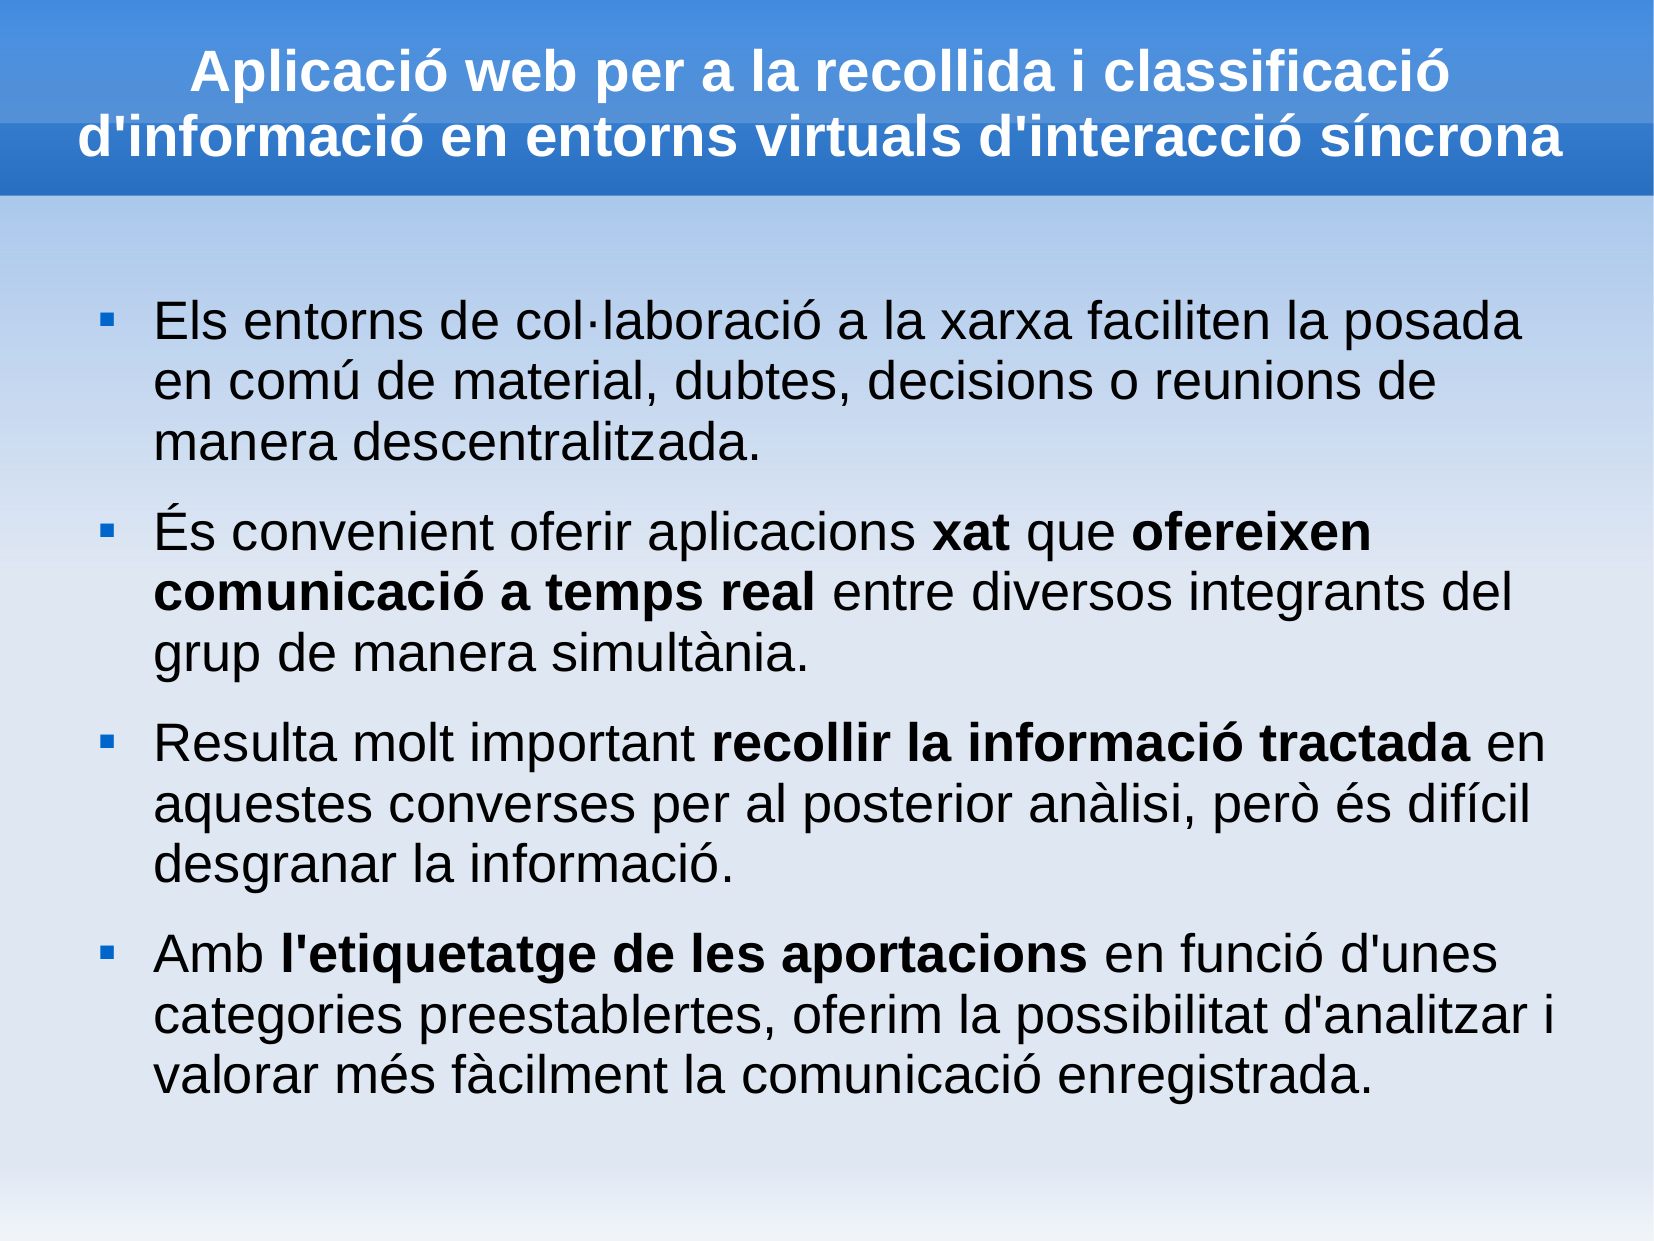

# Aplicació web per a la recollida i classificació d'informació en entorns virtuals d'interacció síncrona
Els entorns de col·laboració a la xarxa faciliten la posada en comú de material, dubtes, decisions o reunions de manera descentralitzada.
És convenient oferir aplicacions xat que ofereixen comunicació a temps real entre diversos integrants del grup de manera simultània.
Resulta molt important recollir la informació tractada en aquestes converses per al posterior anàlisi, però és difícil desgranar la informació.
Amb l'etiquetatge de les aportacions en funció d'unes categories preestablertes, oferim la possibilitat d'analitzar i valorar més fàcilment la comunicació enregistrada.